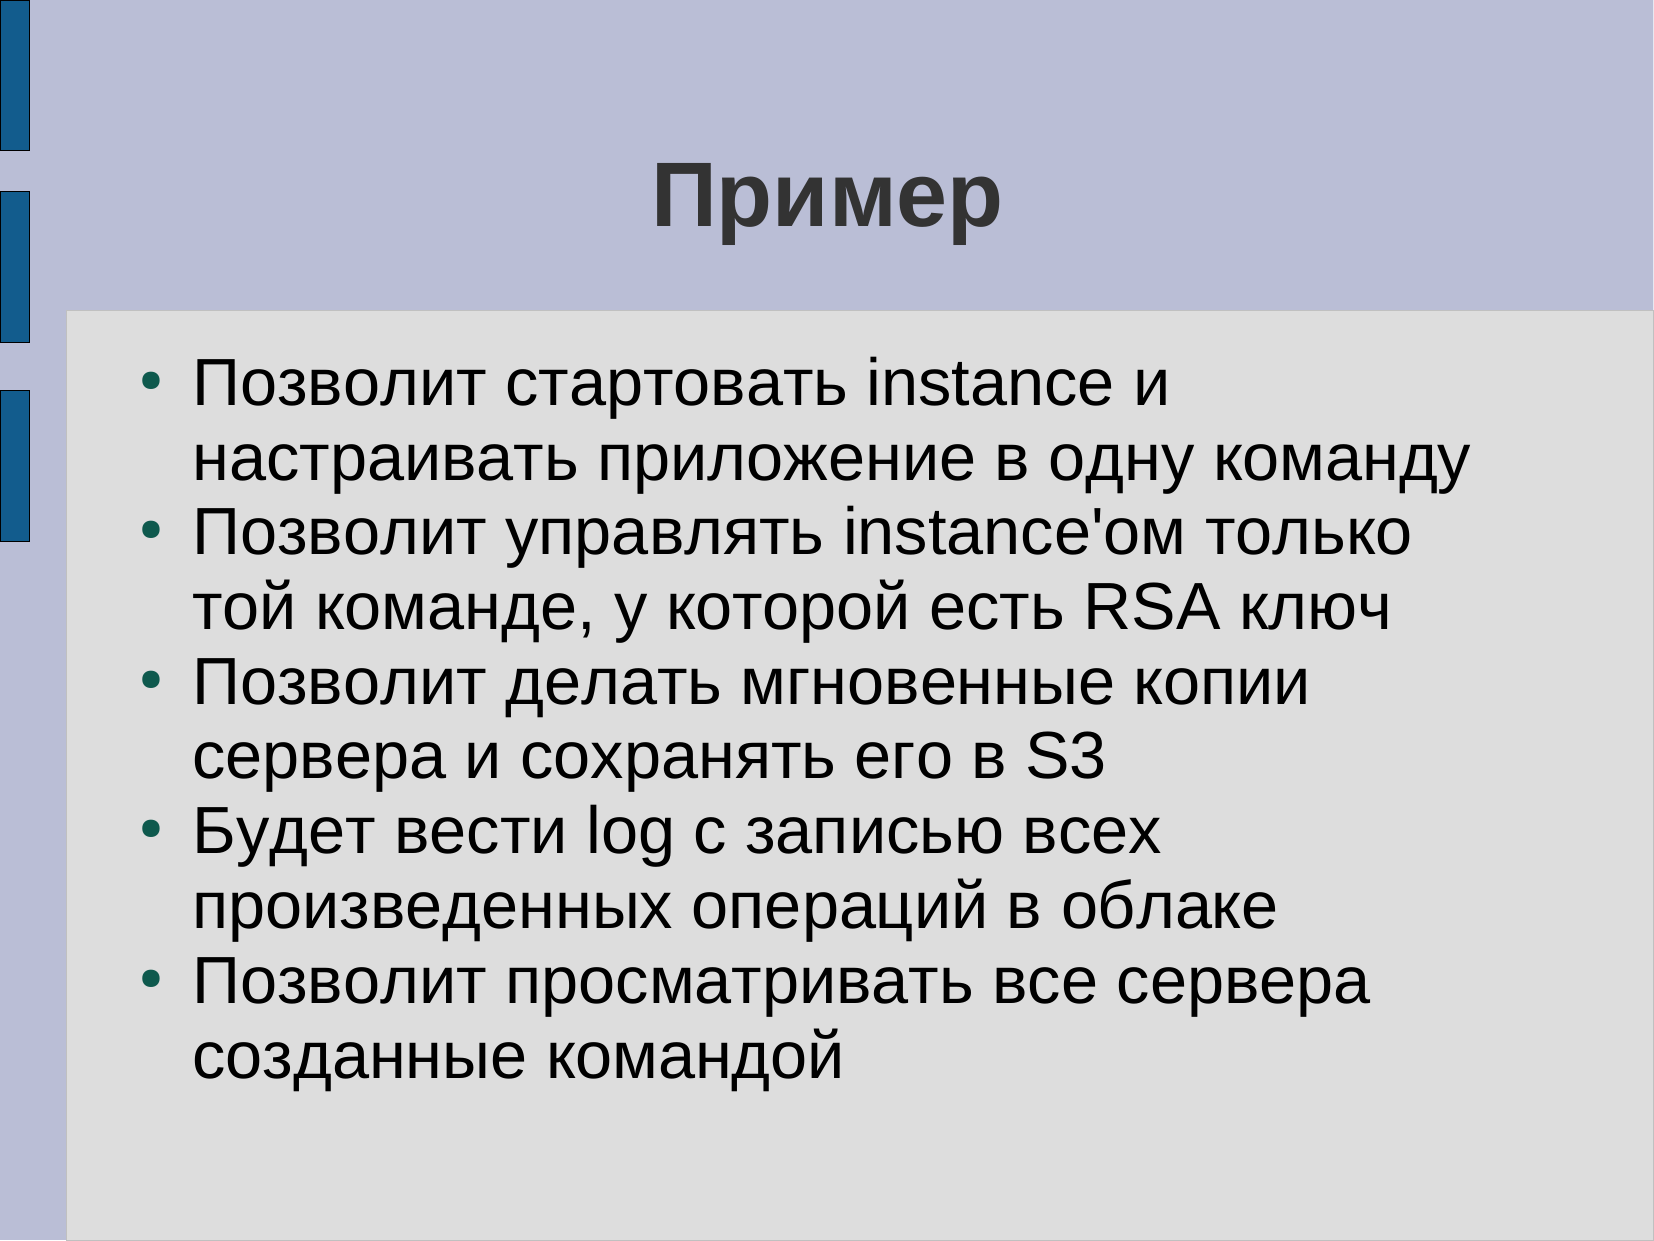

# Пример
Позволит стартовать instance и настраивать приложение в одну команду
Позволит управлять instance'ом только той команде, у которой есть RSA ключ
Позволит делать мгновенные копии сервера и сохранять его в S3
Будет вести log с записью всех произведенных операций в облаке
Позволит просматривать все сервера созданные командой